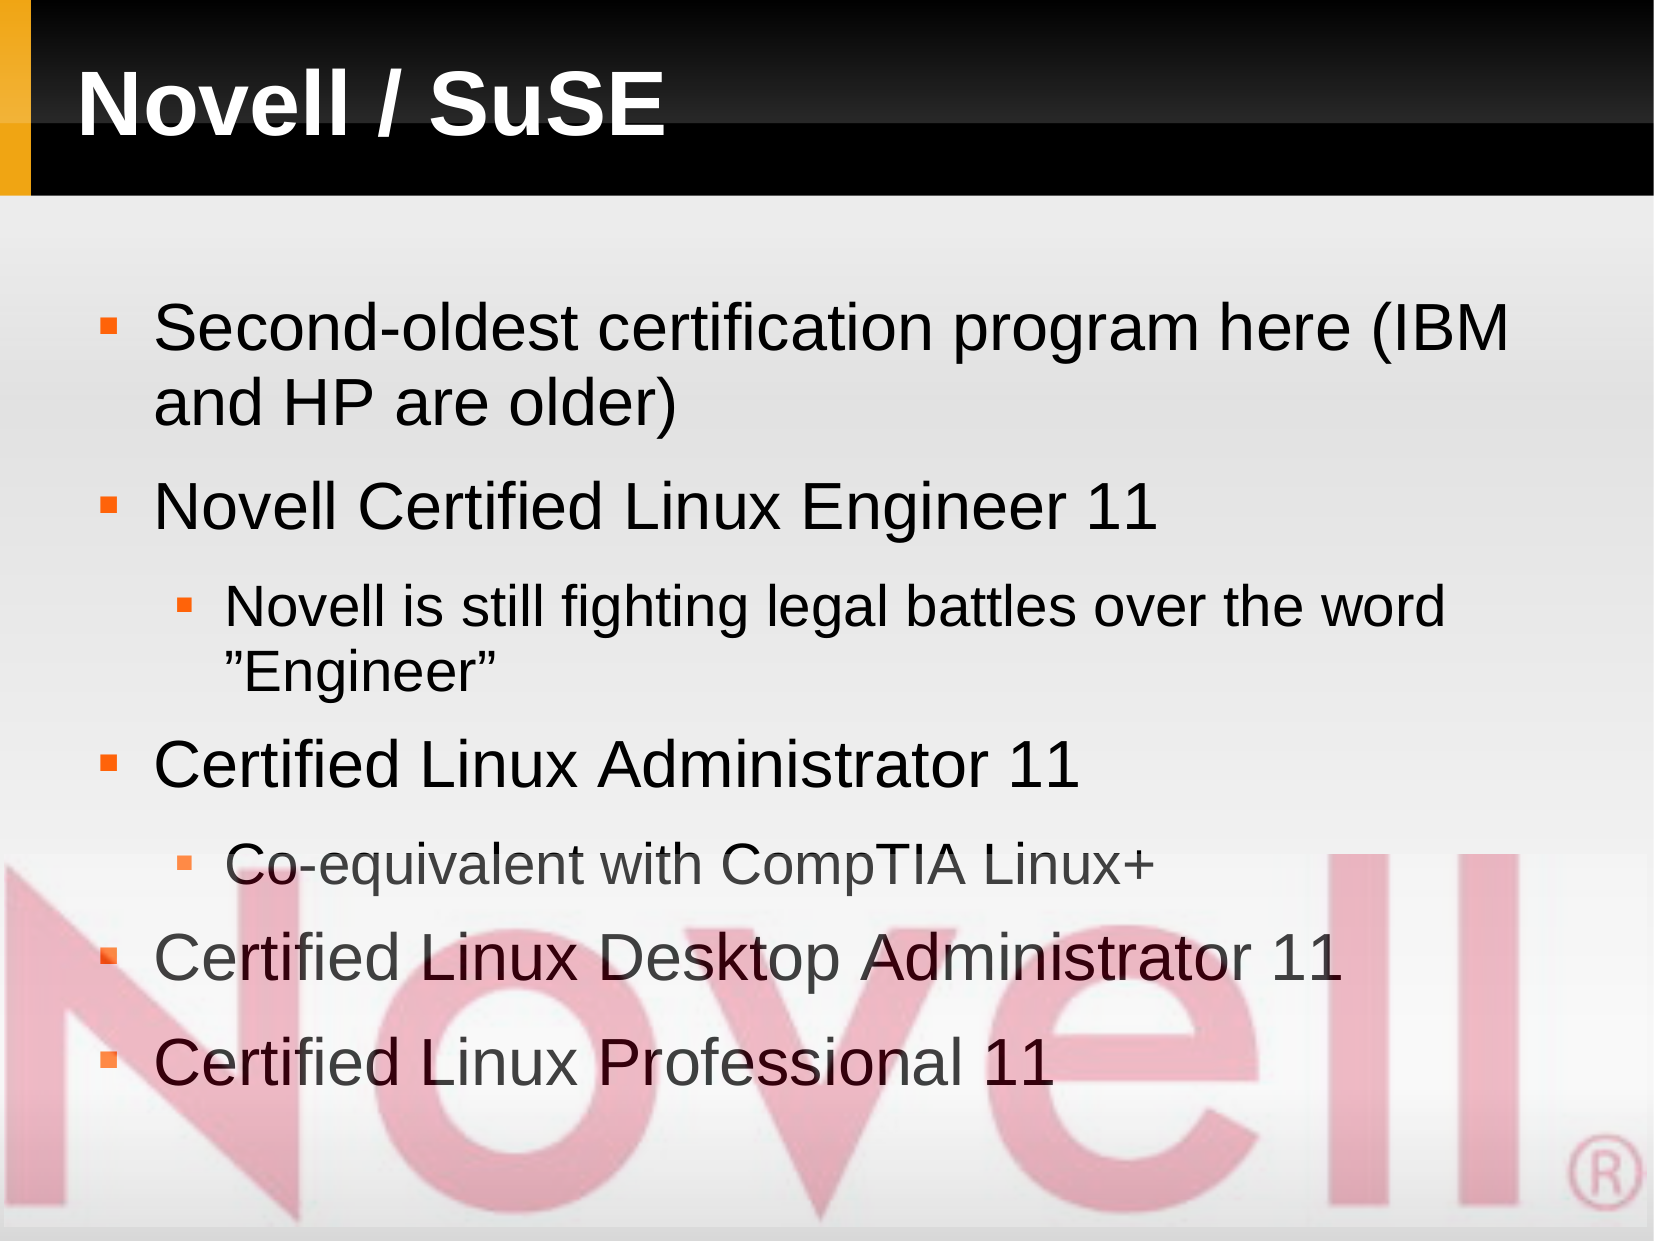

# Novell / SuSE
Second-oldest certification program here (IBM and HP are older)
Novell Certified Linux Engineer 11
Novell is still fighting legal battles over the word ”Engineer”
Certified Linux Administrator 11
Co-equivalent with CompTIA Linux+
Certified Linux Desktop Administrator 11
Certified Linux Professional 11